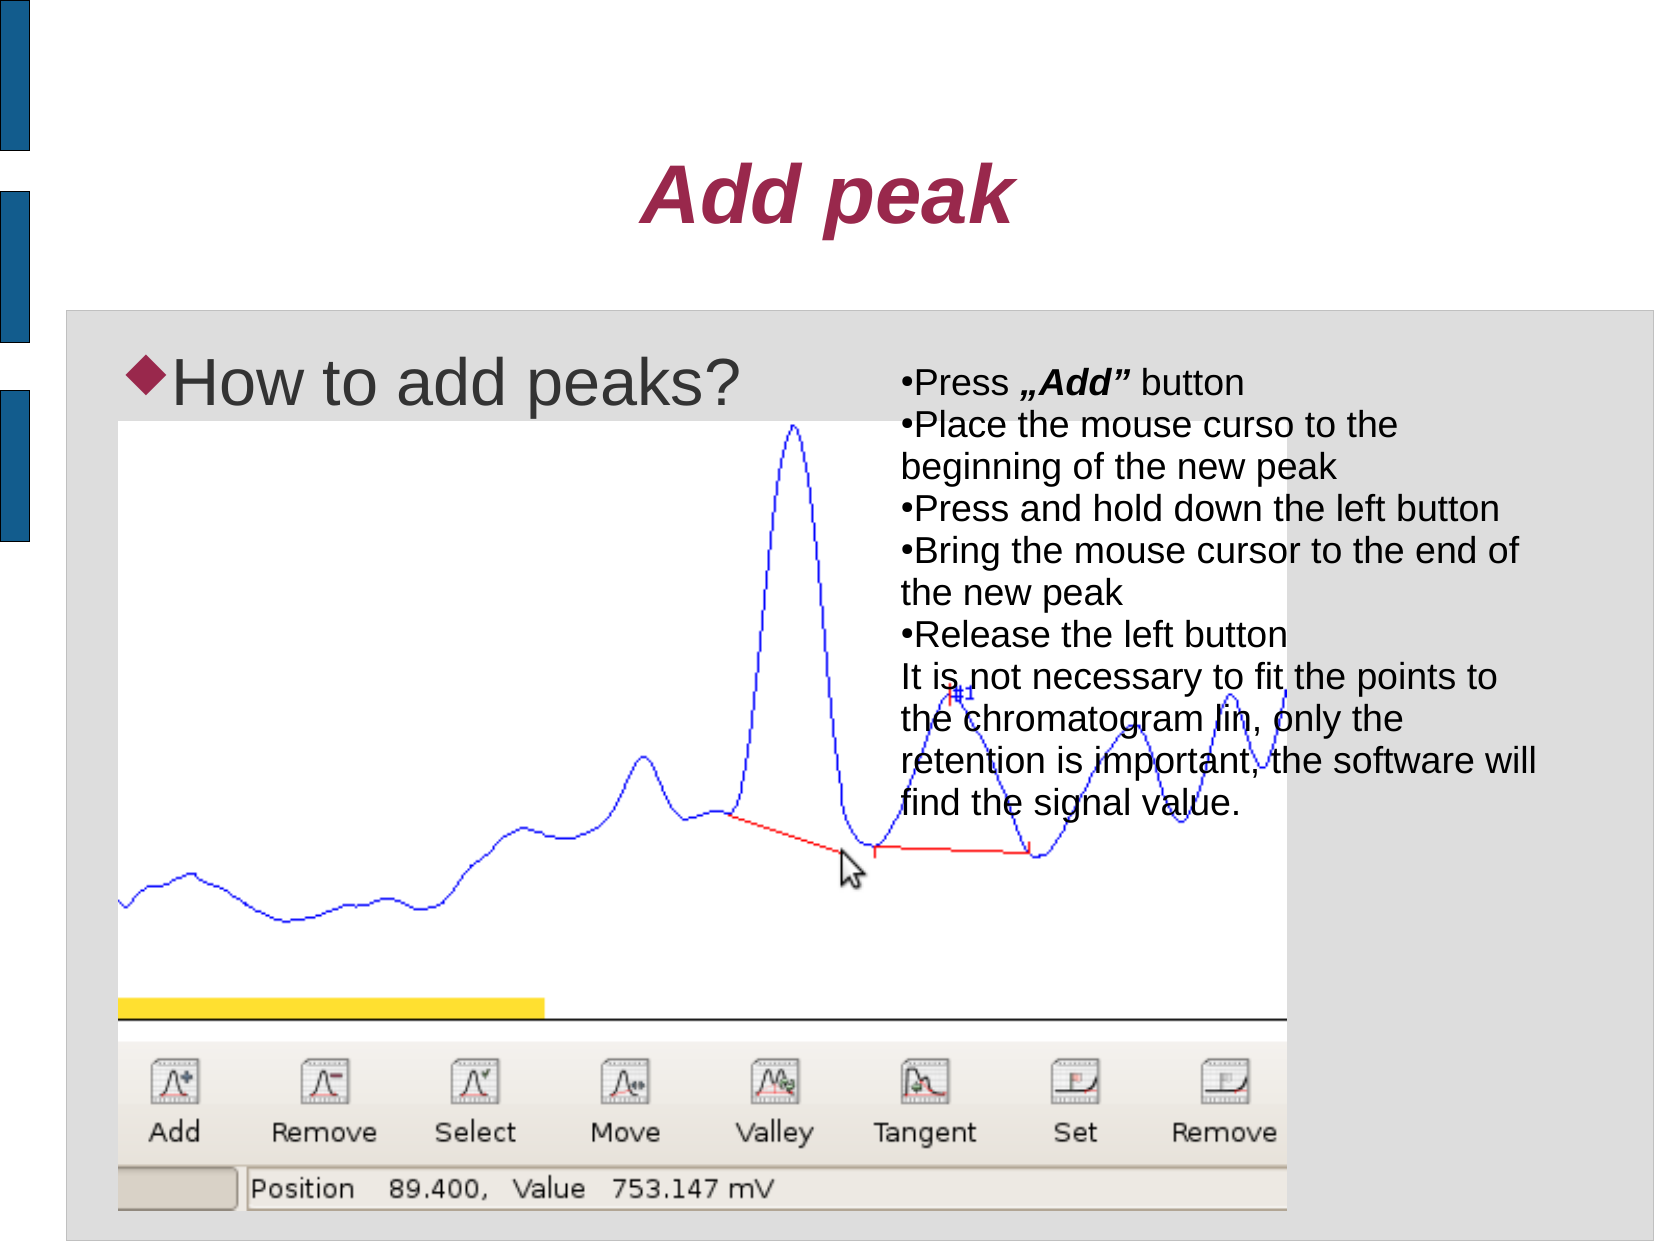

# Add peak
How to add peaks?
Press „Add” button
Place the mouse curso to the beginning of the new peak
Press and hold down the left button
Bring the mouse cursor to the end of the new peak
Release the left button
It is not necessary to fit the points to the chromatogram lin, only the retention is important, the software will find the signal value.